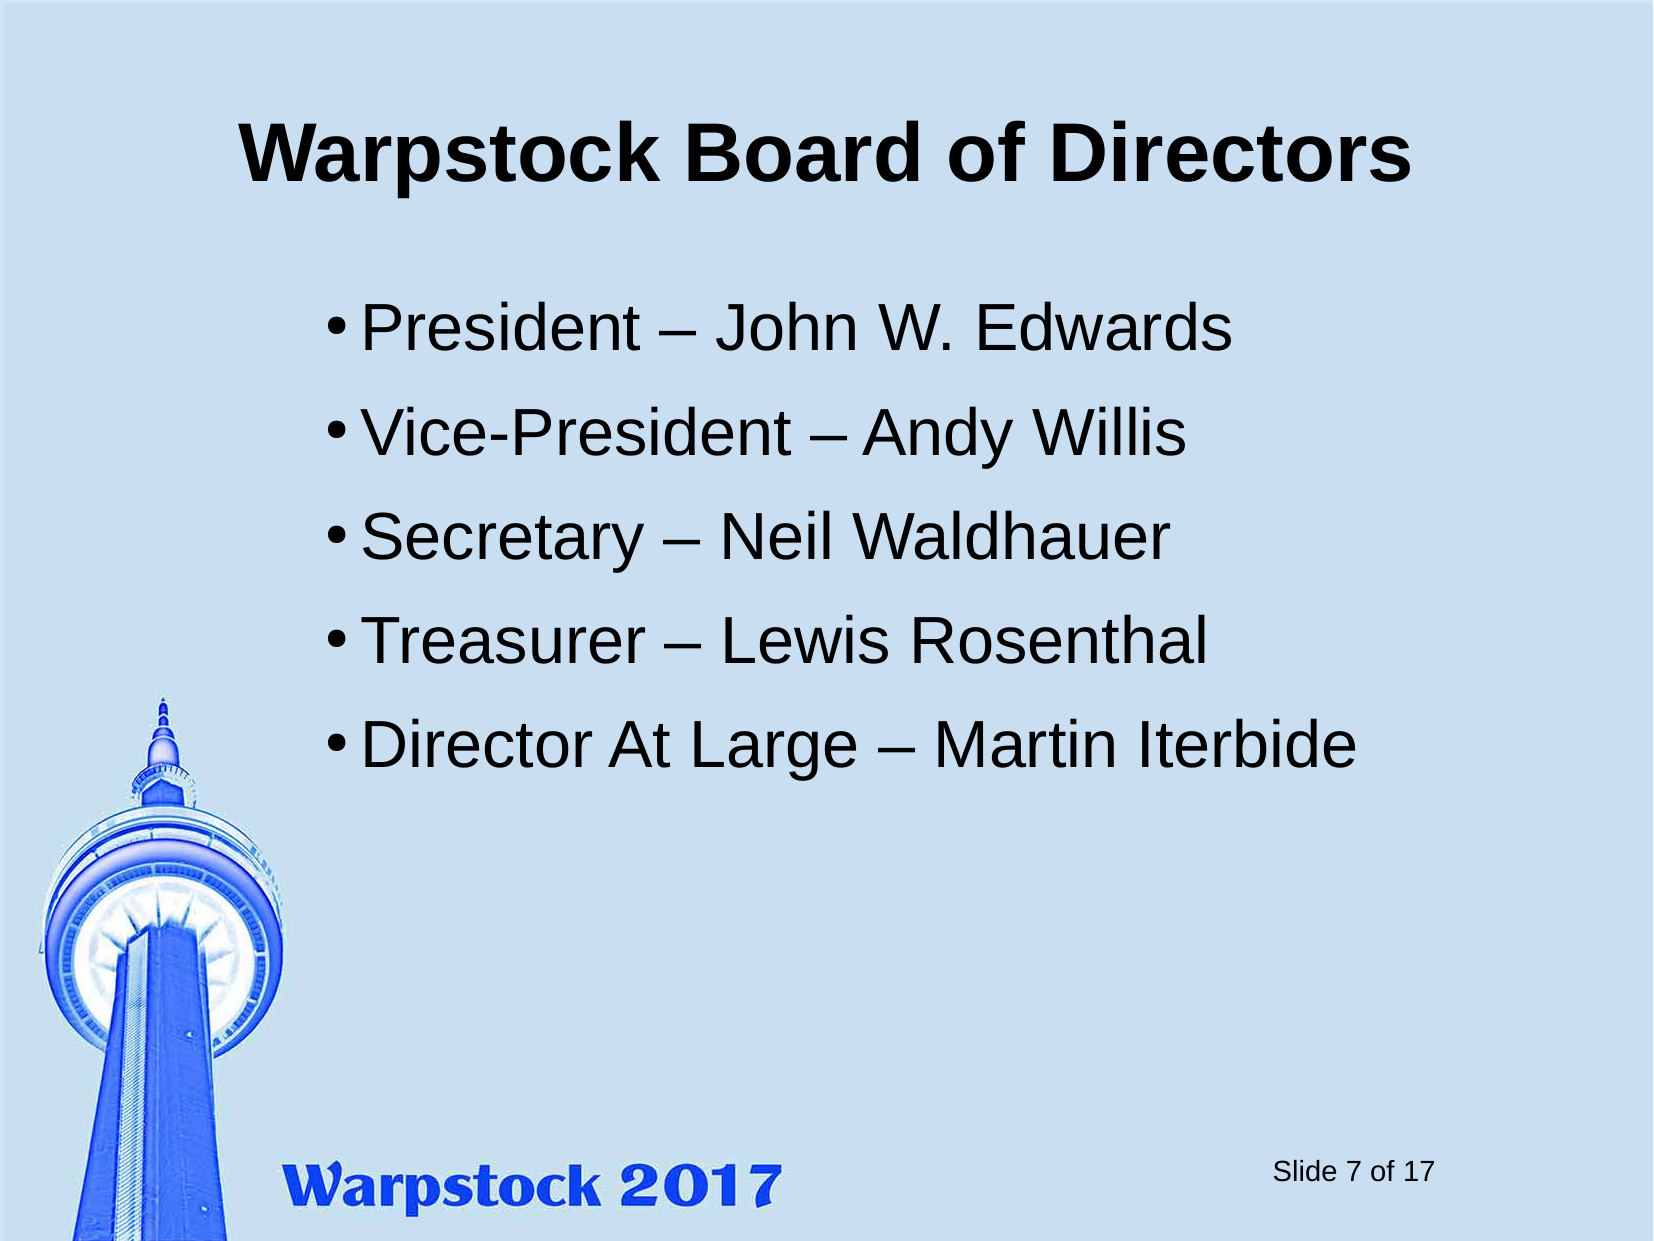

# Warpstock Board of Directors
President – John W. Edwards
Vice-President – Andy Willis
Secretary – Neil Waldhauer
Treasurer – Lewis Rosenthal
Director At Large – Martin Iterbide
Slide of <count>